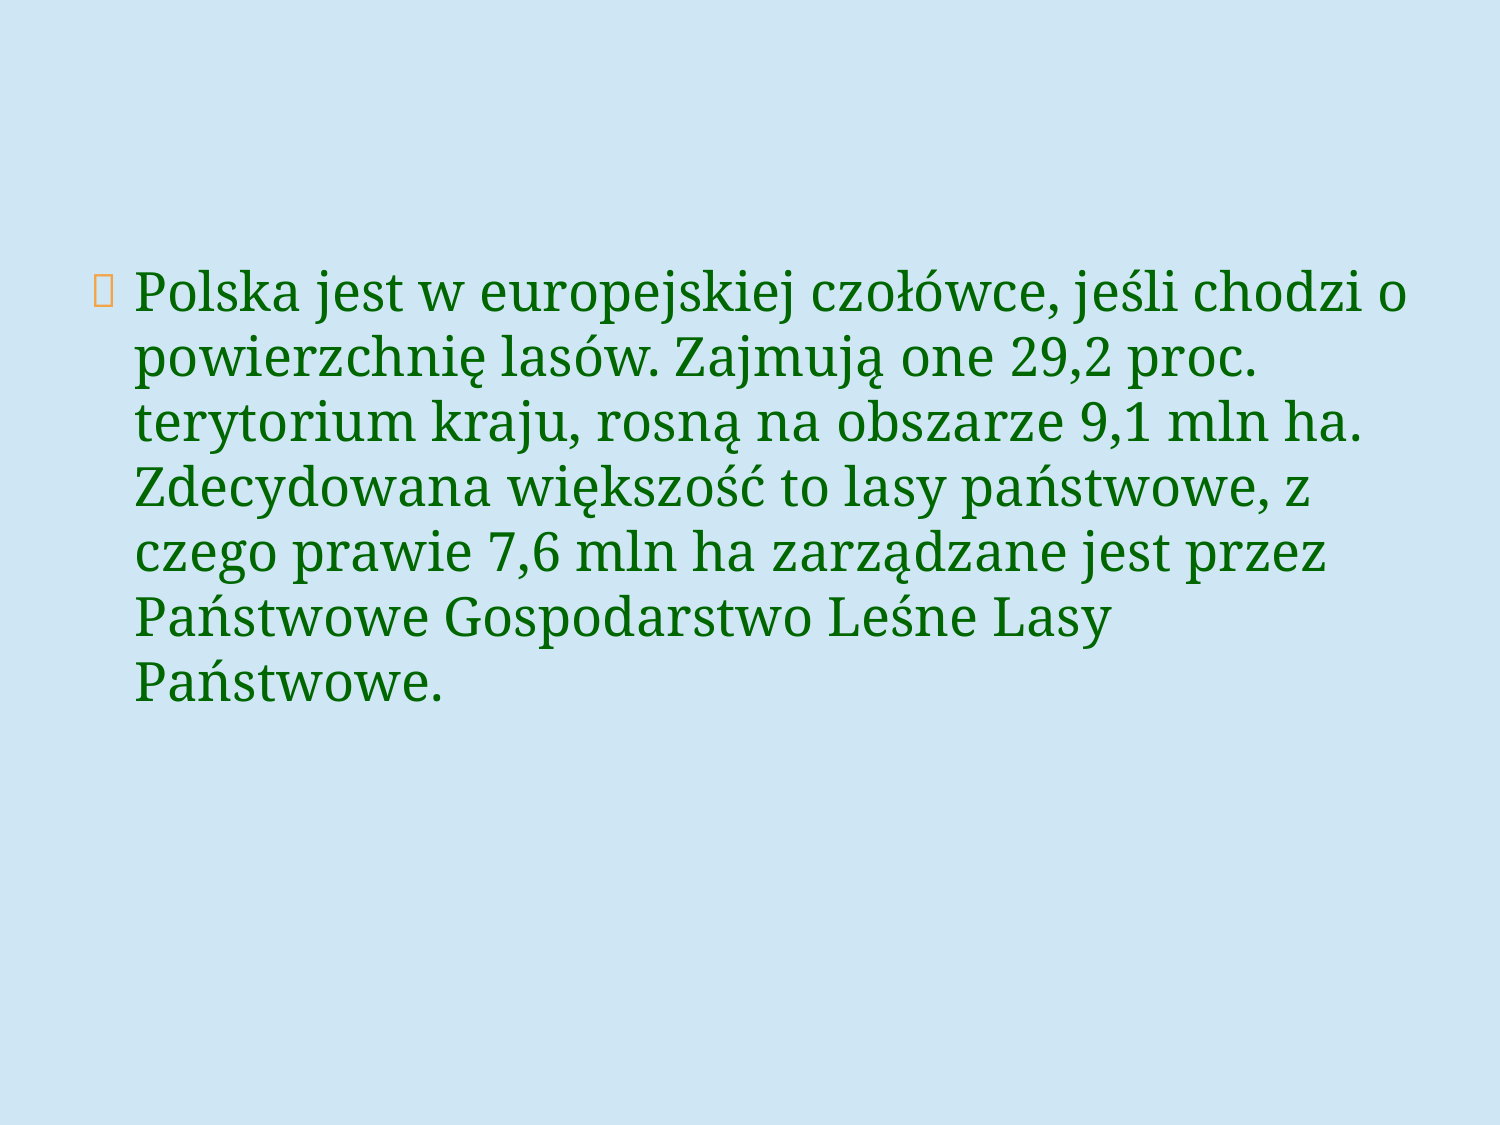

# Polska jest w europejskiej czołówce, jeśli chodzi o powierzchnię lasów. Zajmują one 29,2 proc. terytorium kraju, rosną na obszarze 9,1 mln ha. Zdecydowana większość to lasy państwowe, z czego prawie 7,6 mln ha zarządzane jest przez Państwowe Gospodarstwo Leśne Lasy Państwowe.